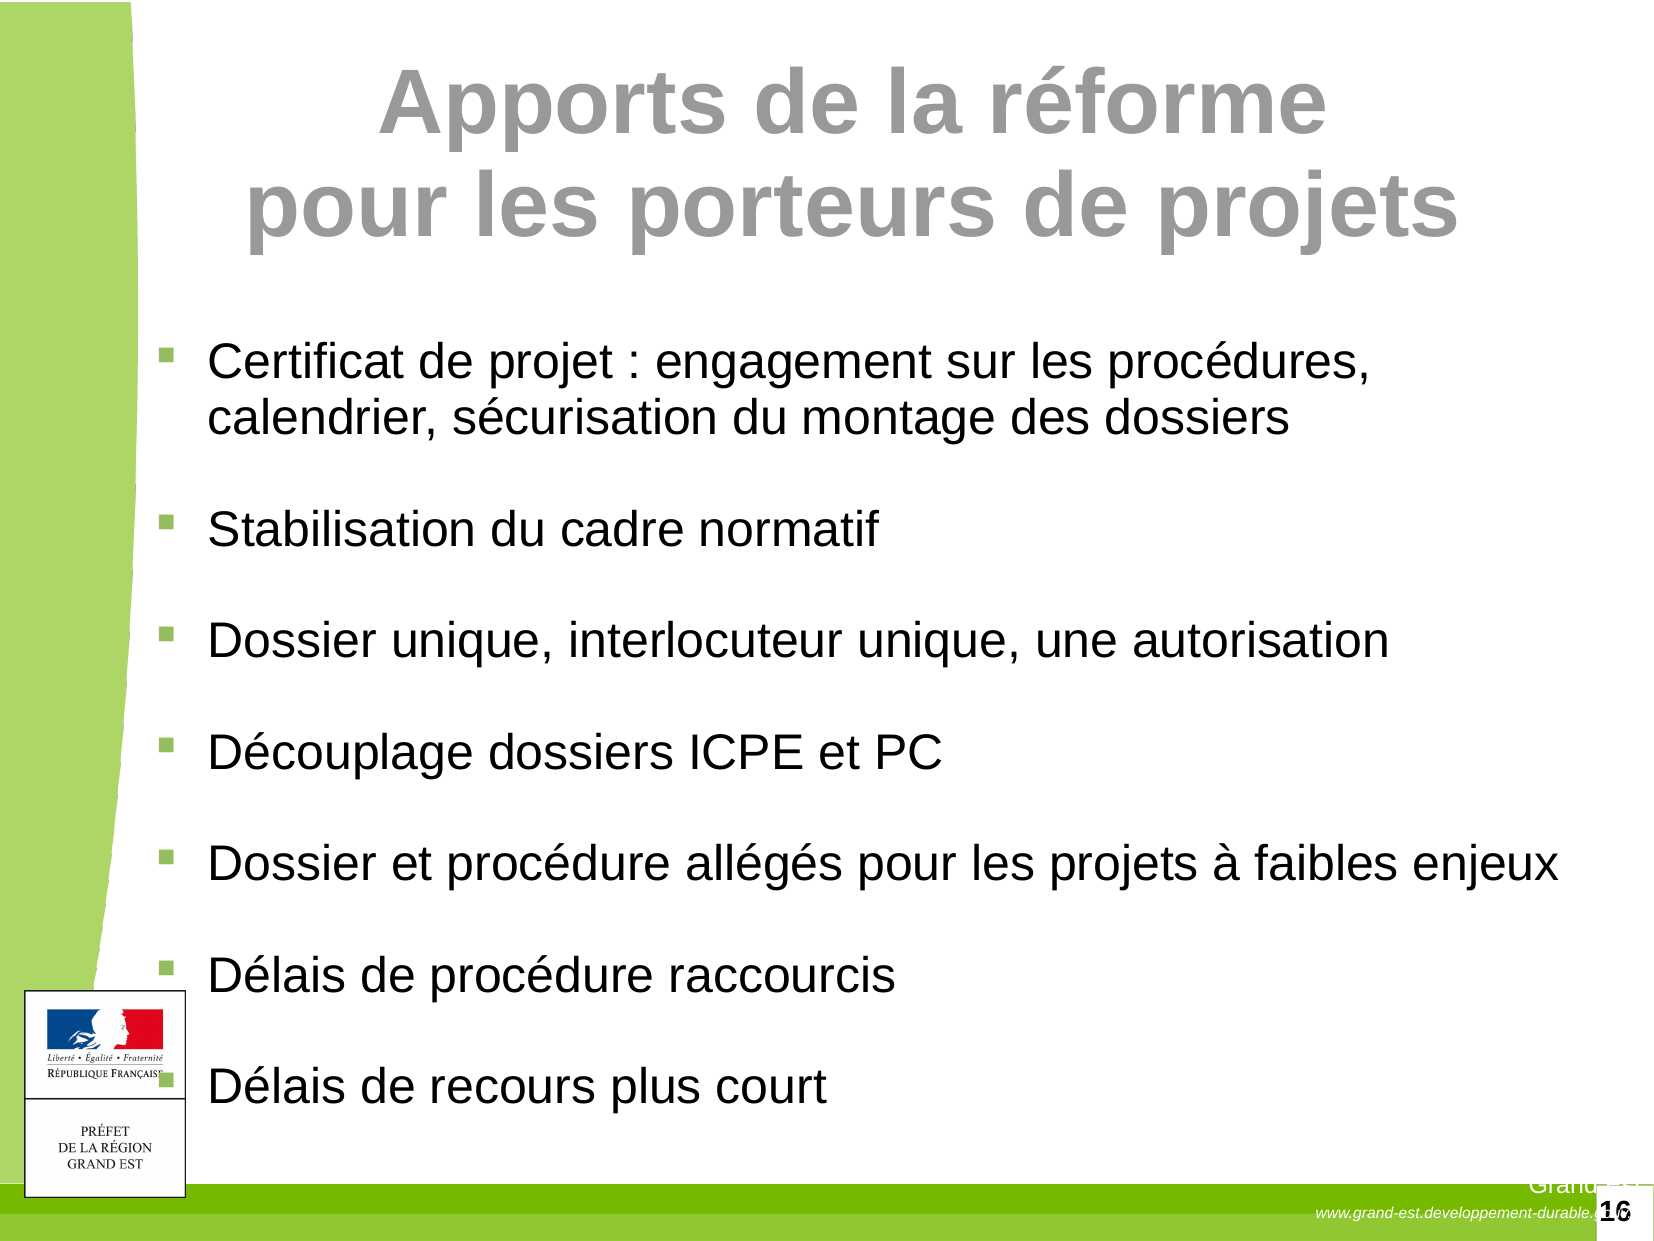

# Apports de la réforme pour les porteurs de projets
Certificat de projet : engagement sur les procédures, calendrier, sécurisation du montage des dossiers
Stabilisation du cadre normatif
Dossier unique, interlocuteur unique, une autorisation
Découplage dossiers ICPE et PC
Dossier et procédure allégés pour les projets à faibles enjeux
Délais de procédure raccourcis
Délais de recours plus court
16